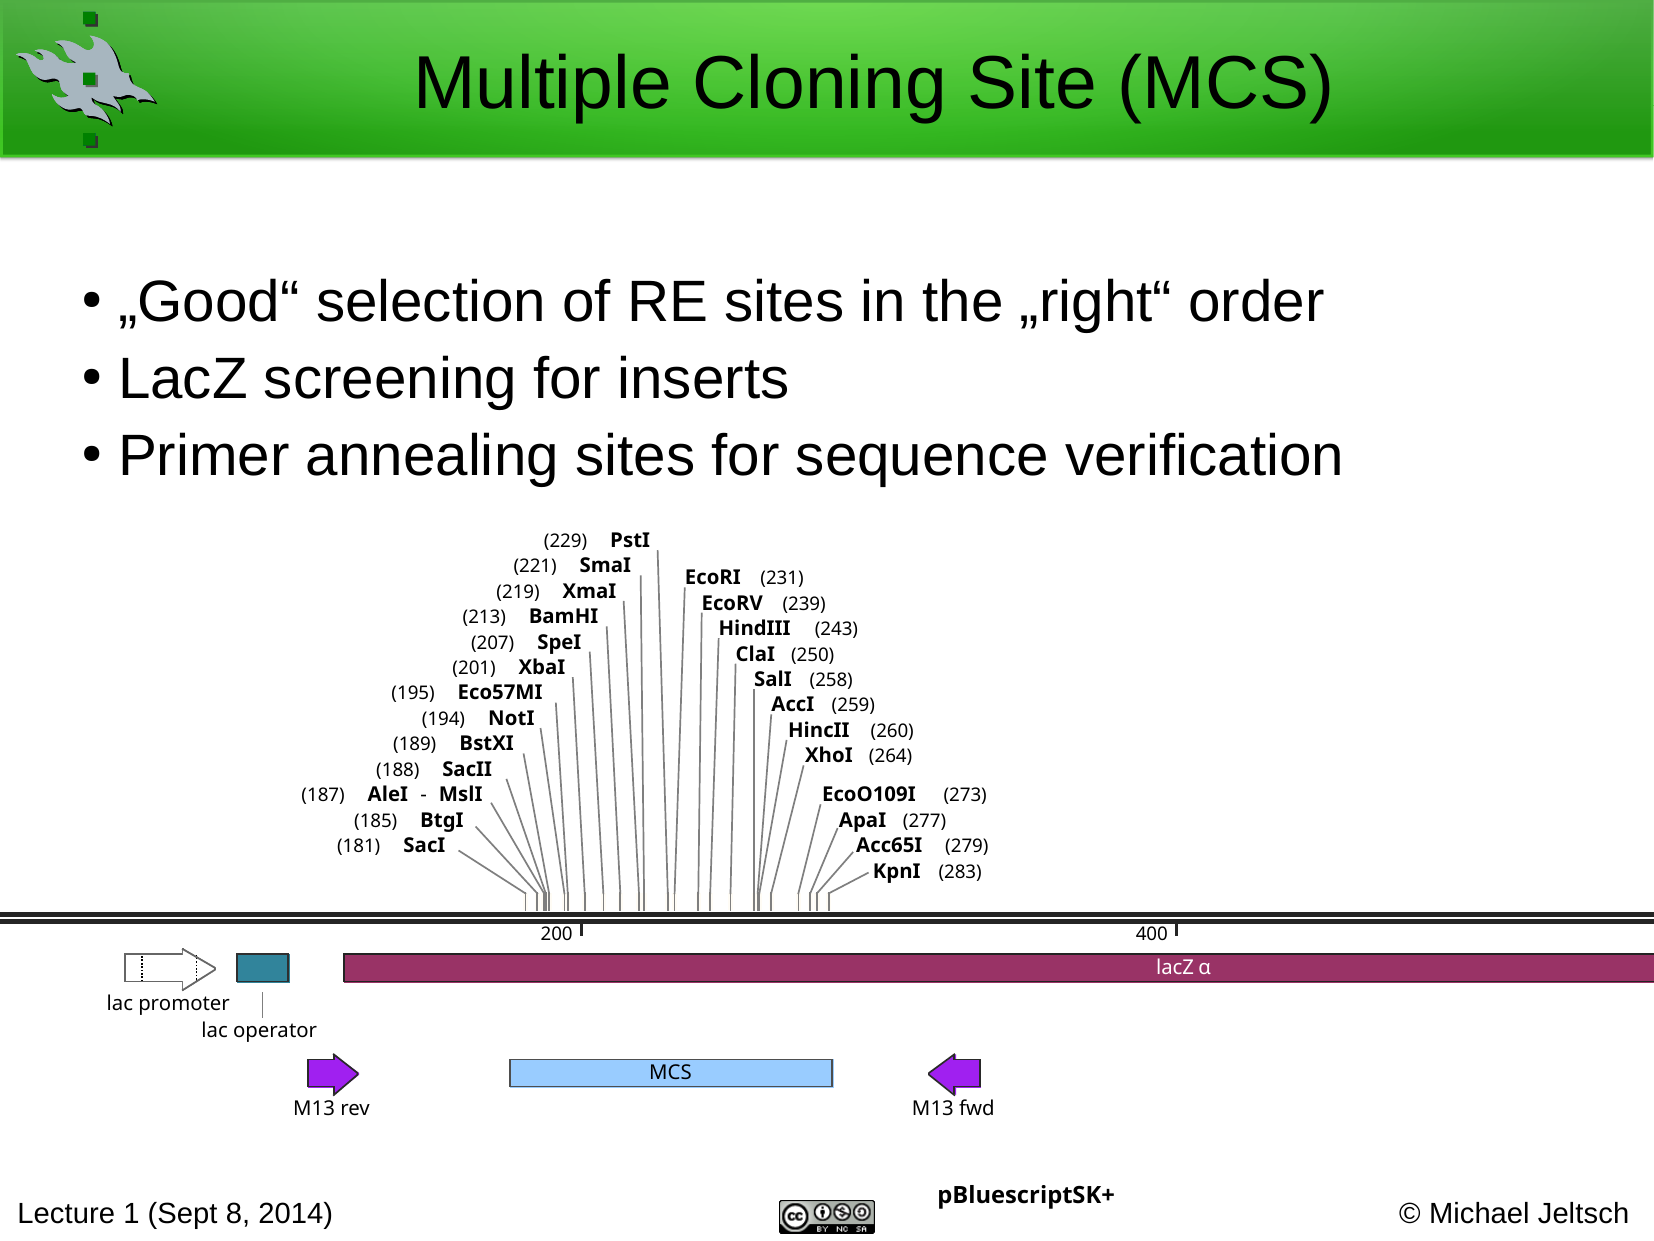

# Multiple Cloning Site (MCS)
 „Good“ selection of RE sites in the „right“ order
 LacZ screening for inserts
 Primer annealing sites for sequence verification